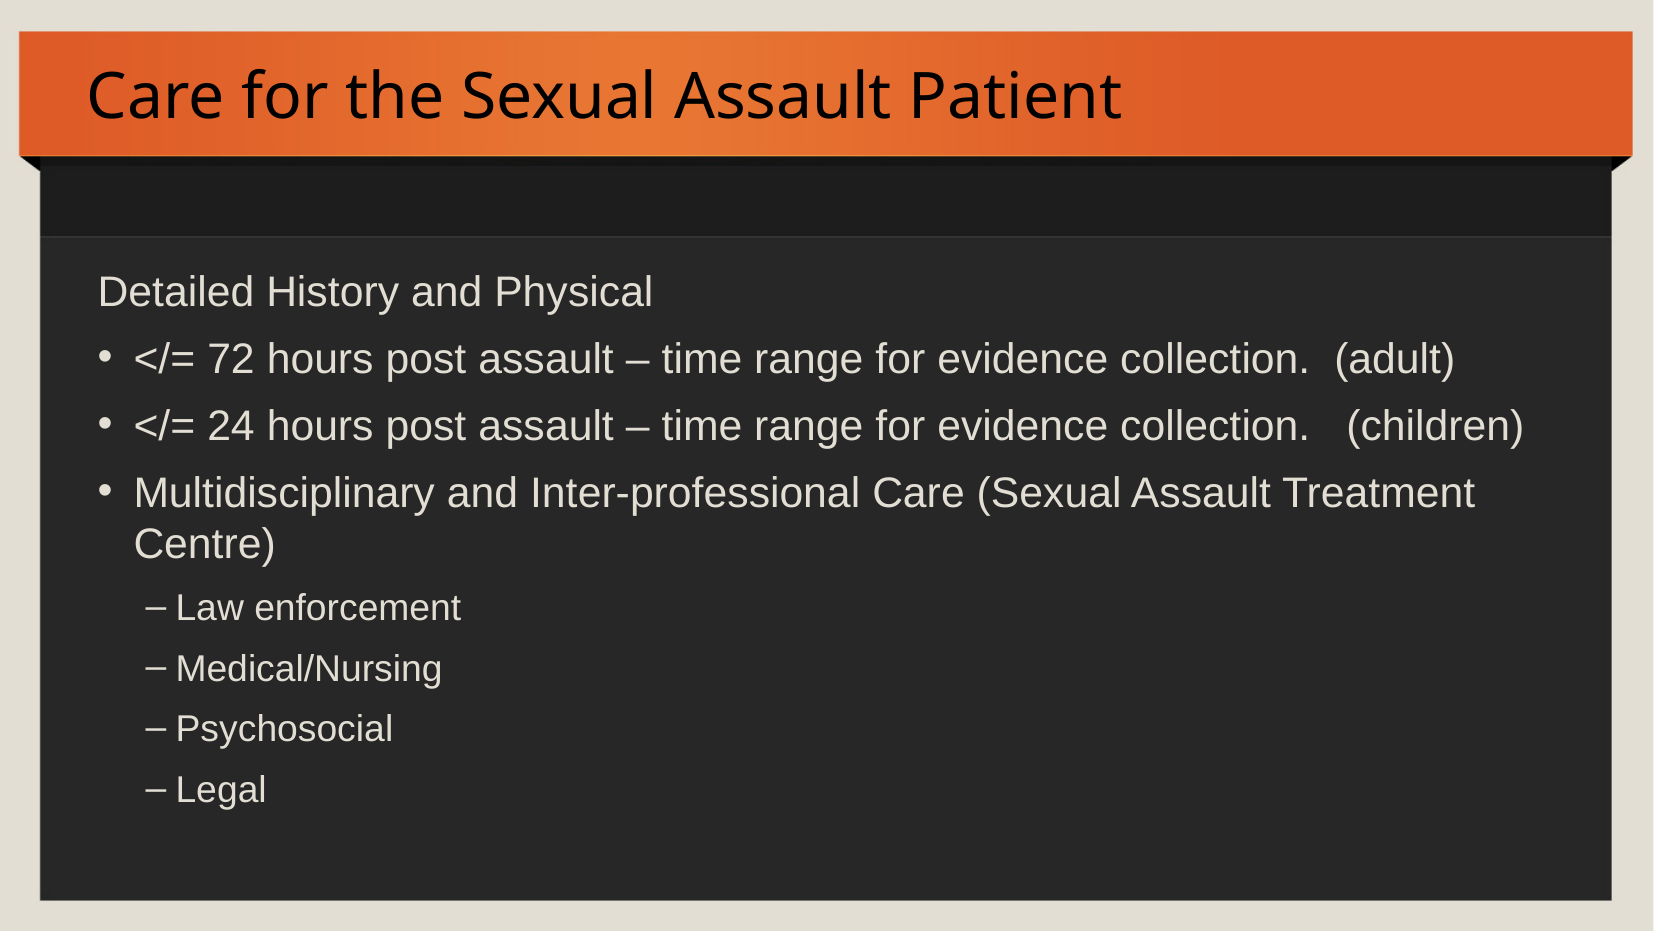

# Care for the Sexual Assault Patient
Detailed History and Physical
</= 72 hours post assault – time range for evidence collection. (adult)
</= 24 hours post assault – time range for evidence collection. (children)
Multidisciplinary and Inter-professional Care (Sexual Assault Treatment Centre)
Law enforcement
Medical/Nursing
Psychosocial
Legal